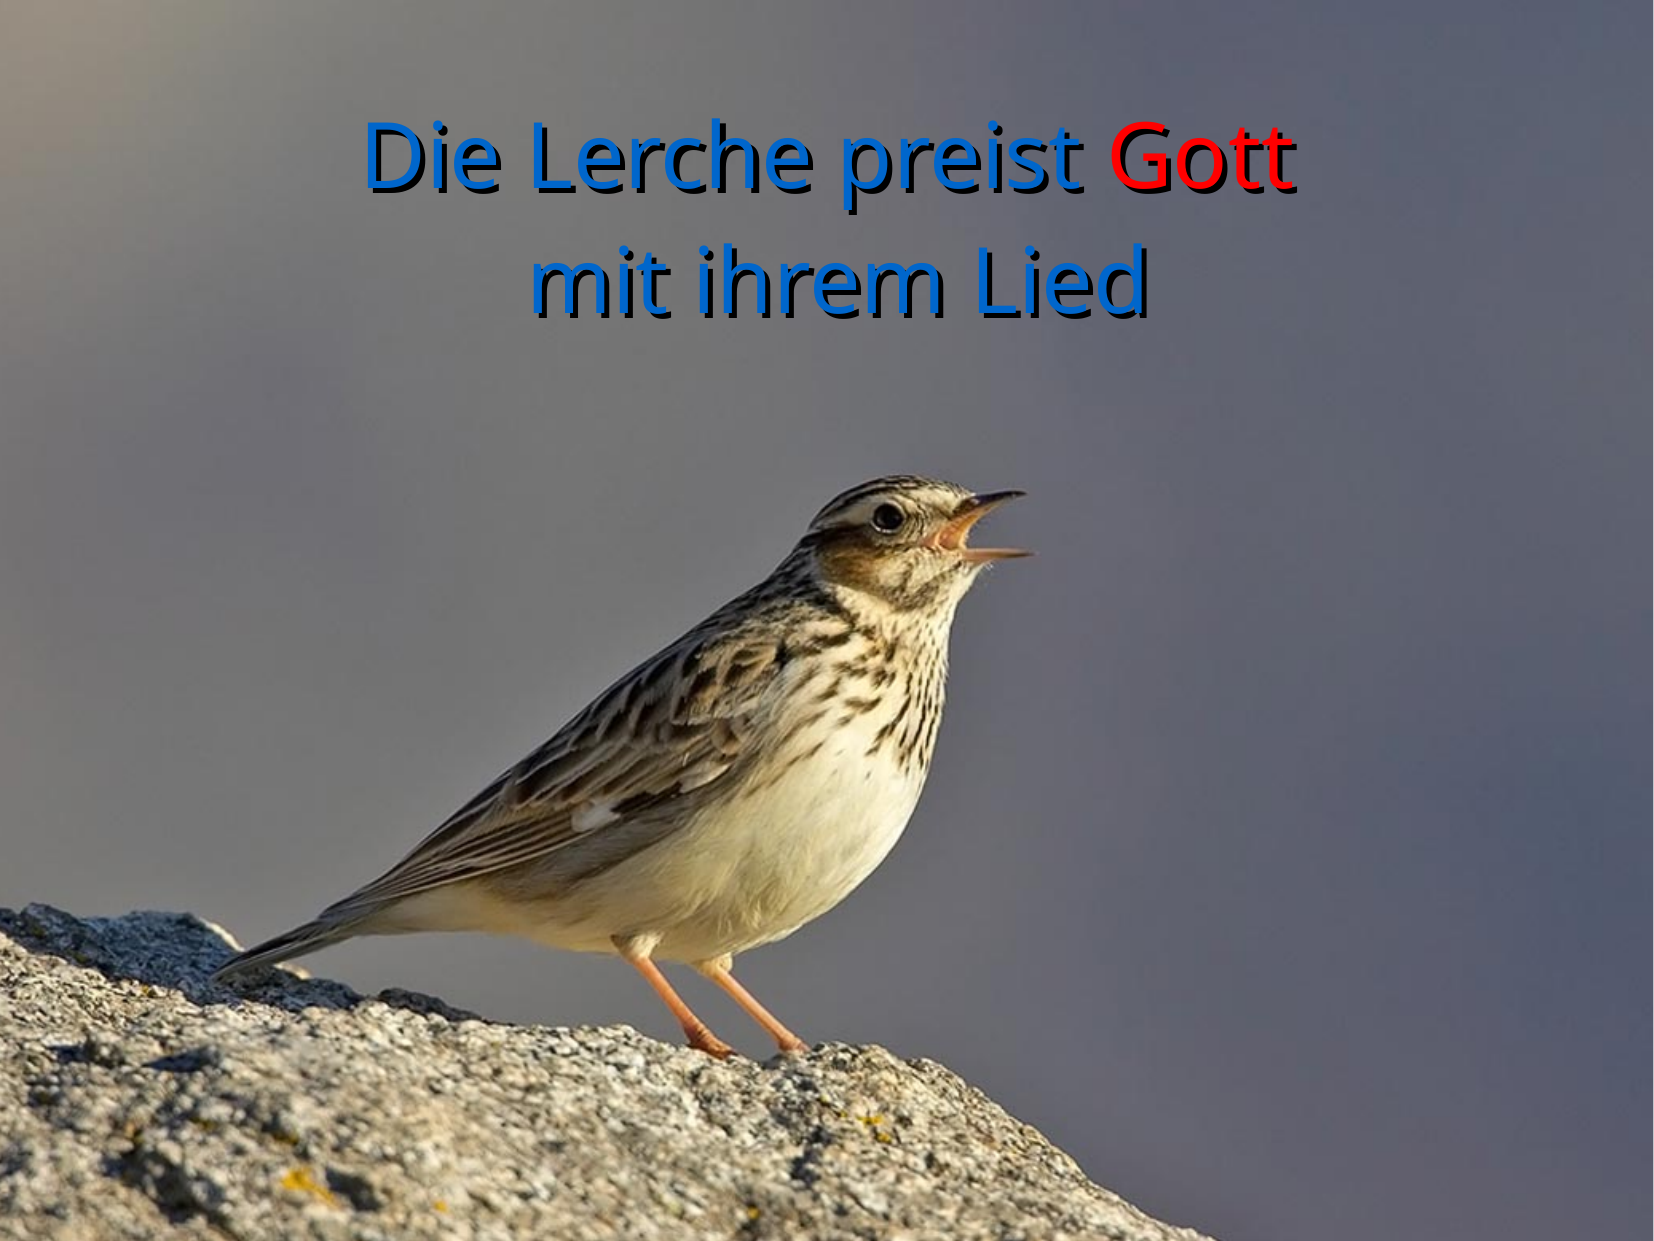

# Die Lerche preist Gott mit ihrem Lied